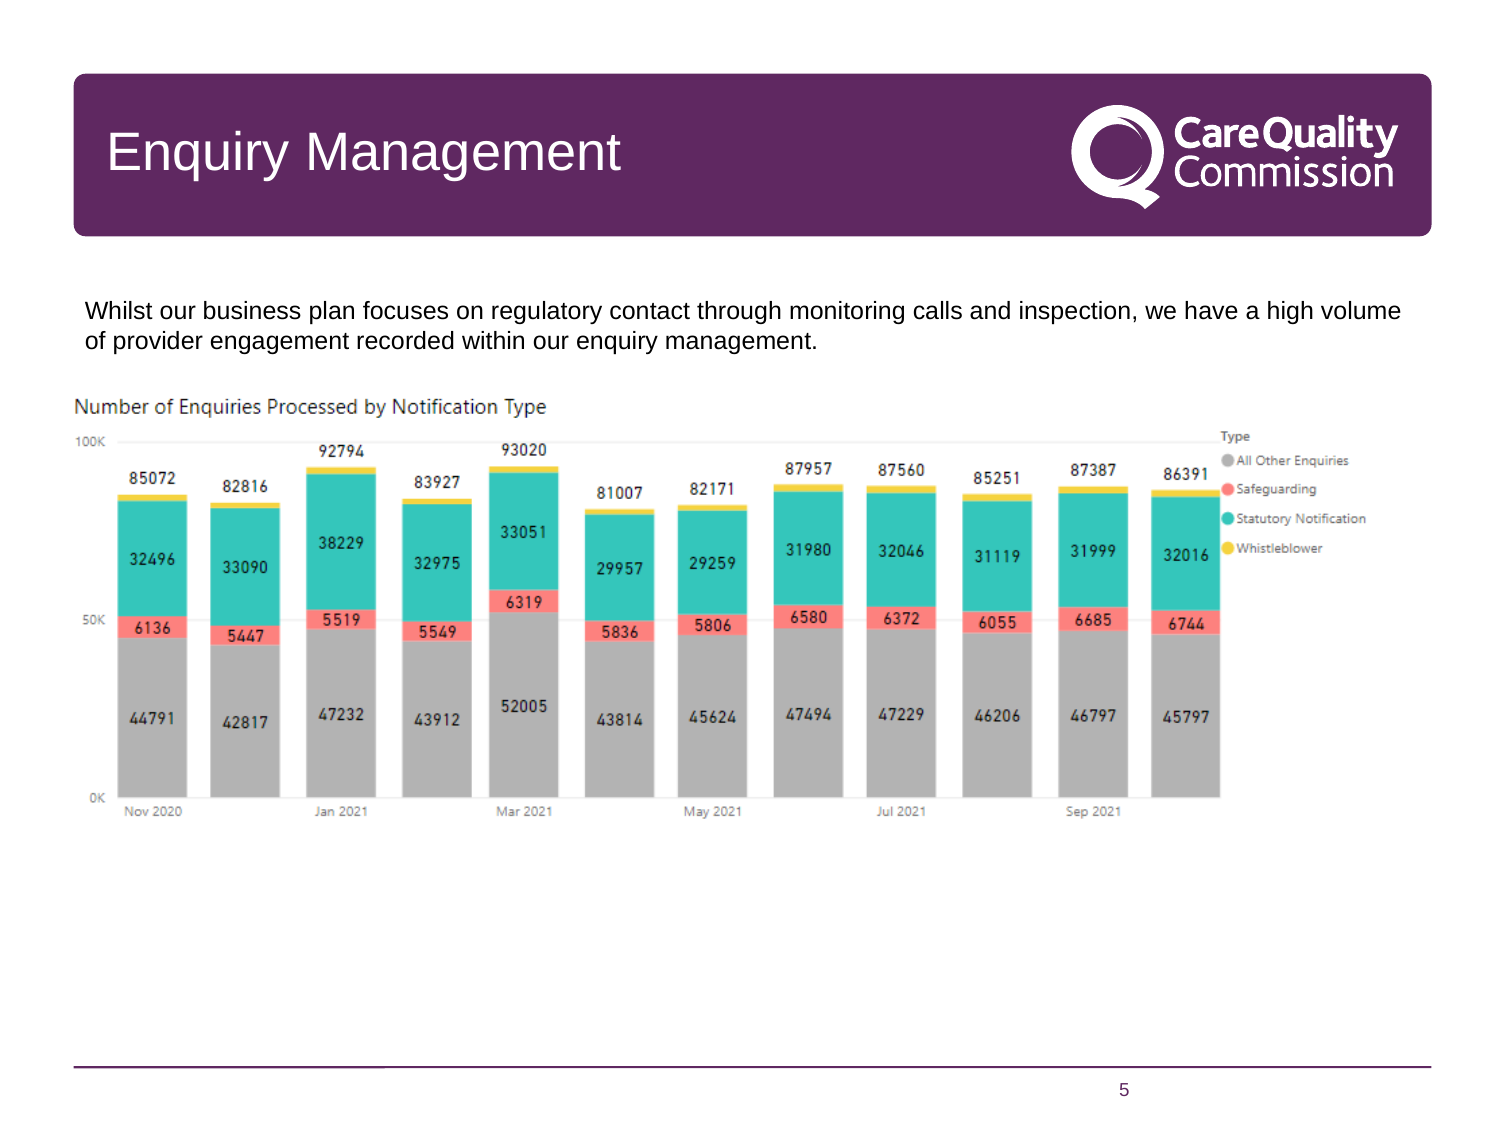

# Enquiry Management
Whilst our business plan focuses on regulatory contact through monitoring calls and inspection, we have a high volume of provider engagement recorded within our enquiry management.